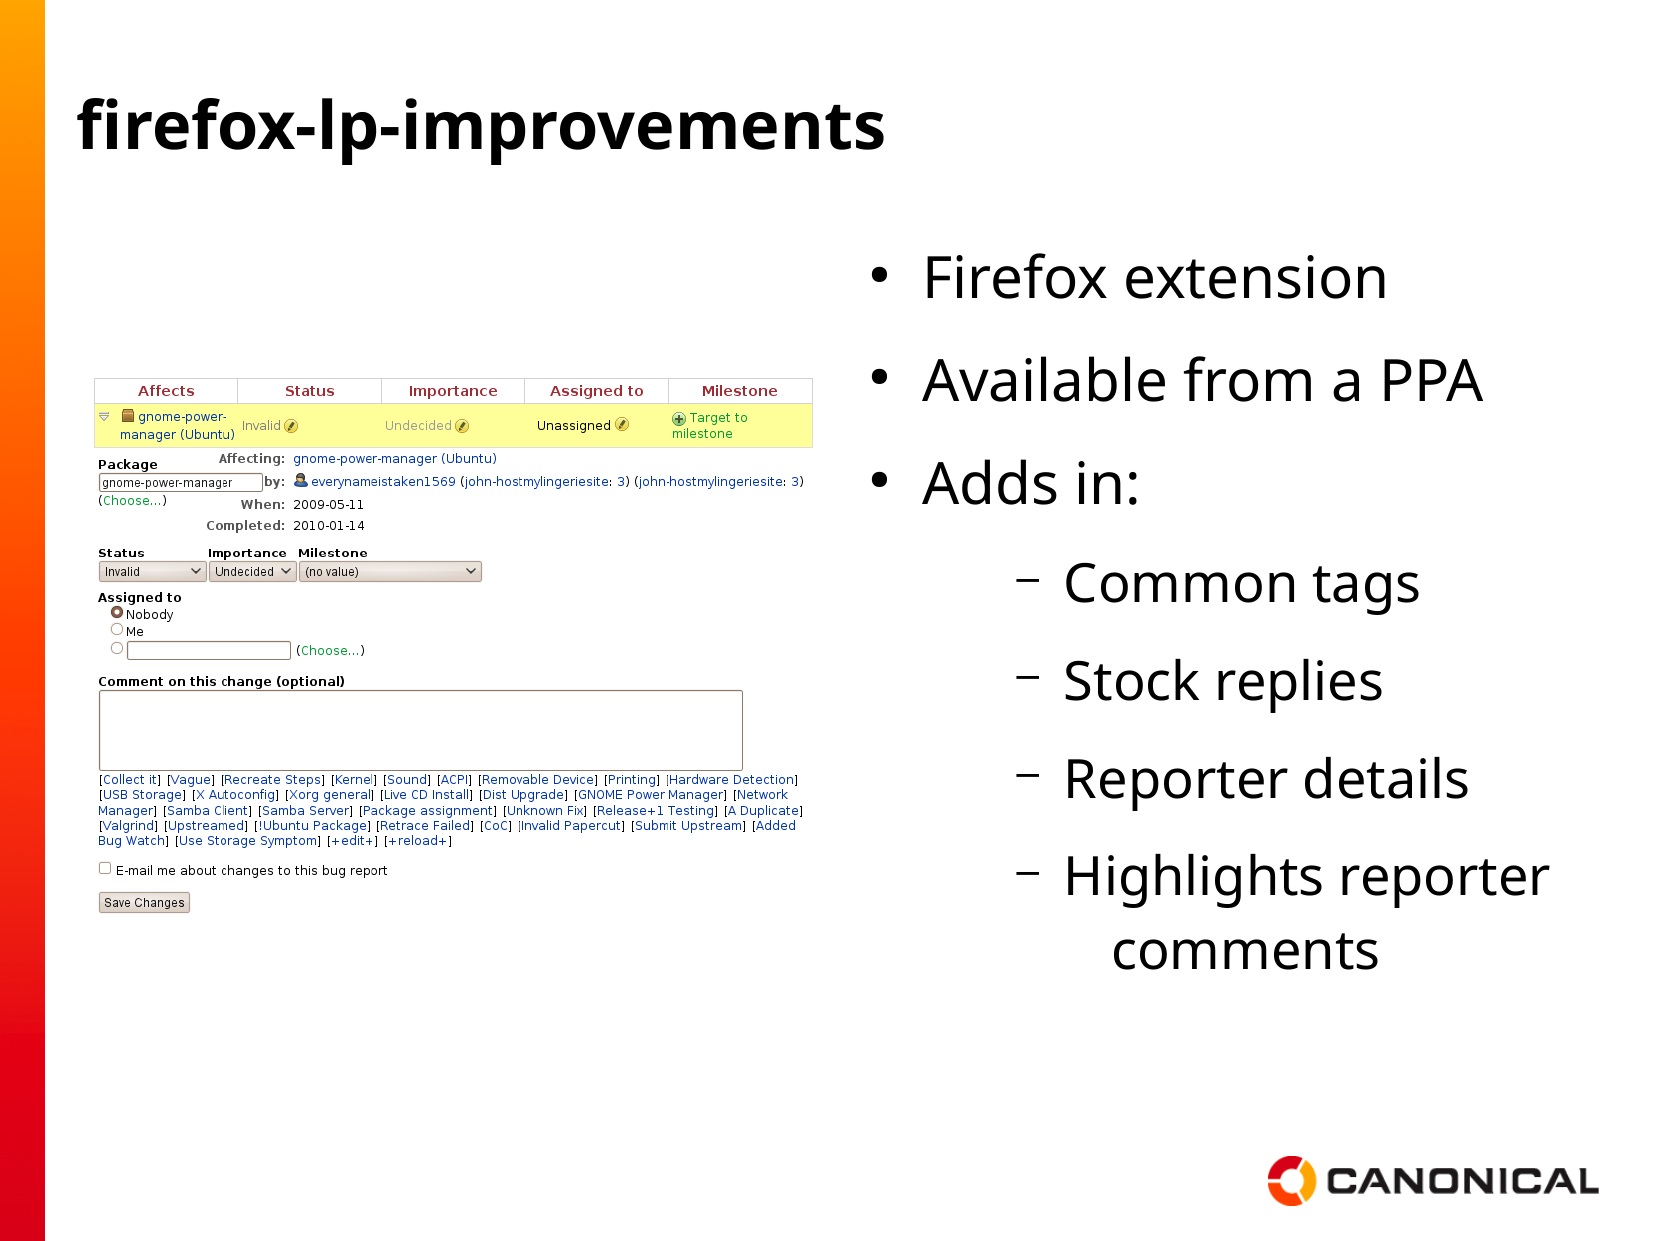

# firefox-lp-improvements
Firefox extension
Available from a PPA
Adds in:
Common tags
Stock replies
Reporter details
Highlights reporter comments